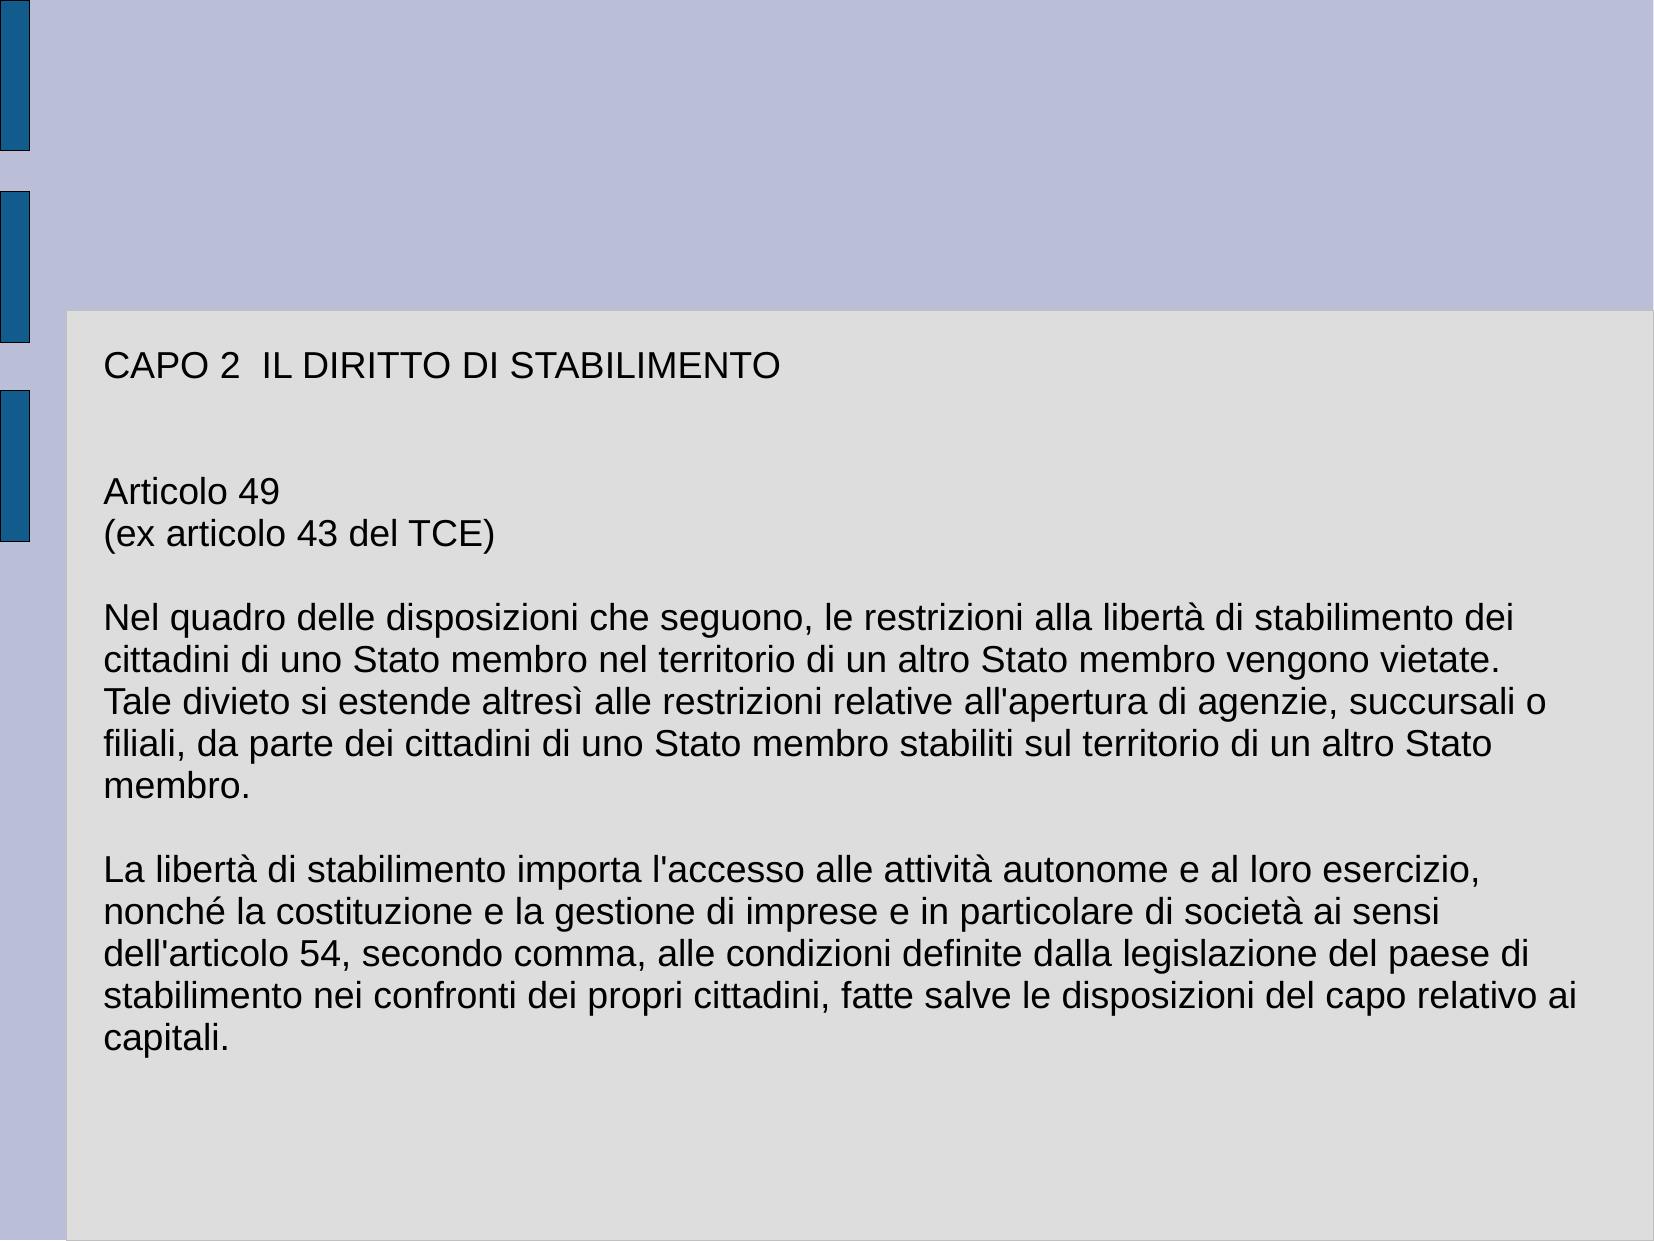

CAPO 2 IL DIRITTO DI STABILIMENTO
Articolo 49
(ex articolo 43 del TCE)
Nel quadro delle disposizioni che seguono, le restrizioni alla libertà di stabilimento dei cittadini di uno Stato membro nel territorio di un altro Stato membro vengono vietate. Tale divieto si estende altresì alle restrizioni relative all'apertura di agenzie, succursali o filiali, da parte dei cittadini di uno Stato membro stabiliti sul territorio di un altro Stato membro.
La libertà di stabilimento importa l'accesso alle attività autonome e al loro esercizio, nonché la costituzione e la gestione di imprese e in particolare di società ai sensi dell'articolo 54, secondo comma, alle condizioni definite dalla legislazione del paese di stabilimento nei confronti dei propri cittadini, fatte salve le disposizioni del capo relativo ai capitali.